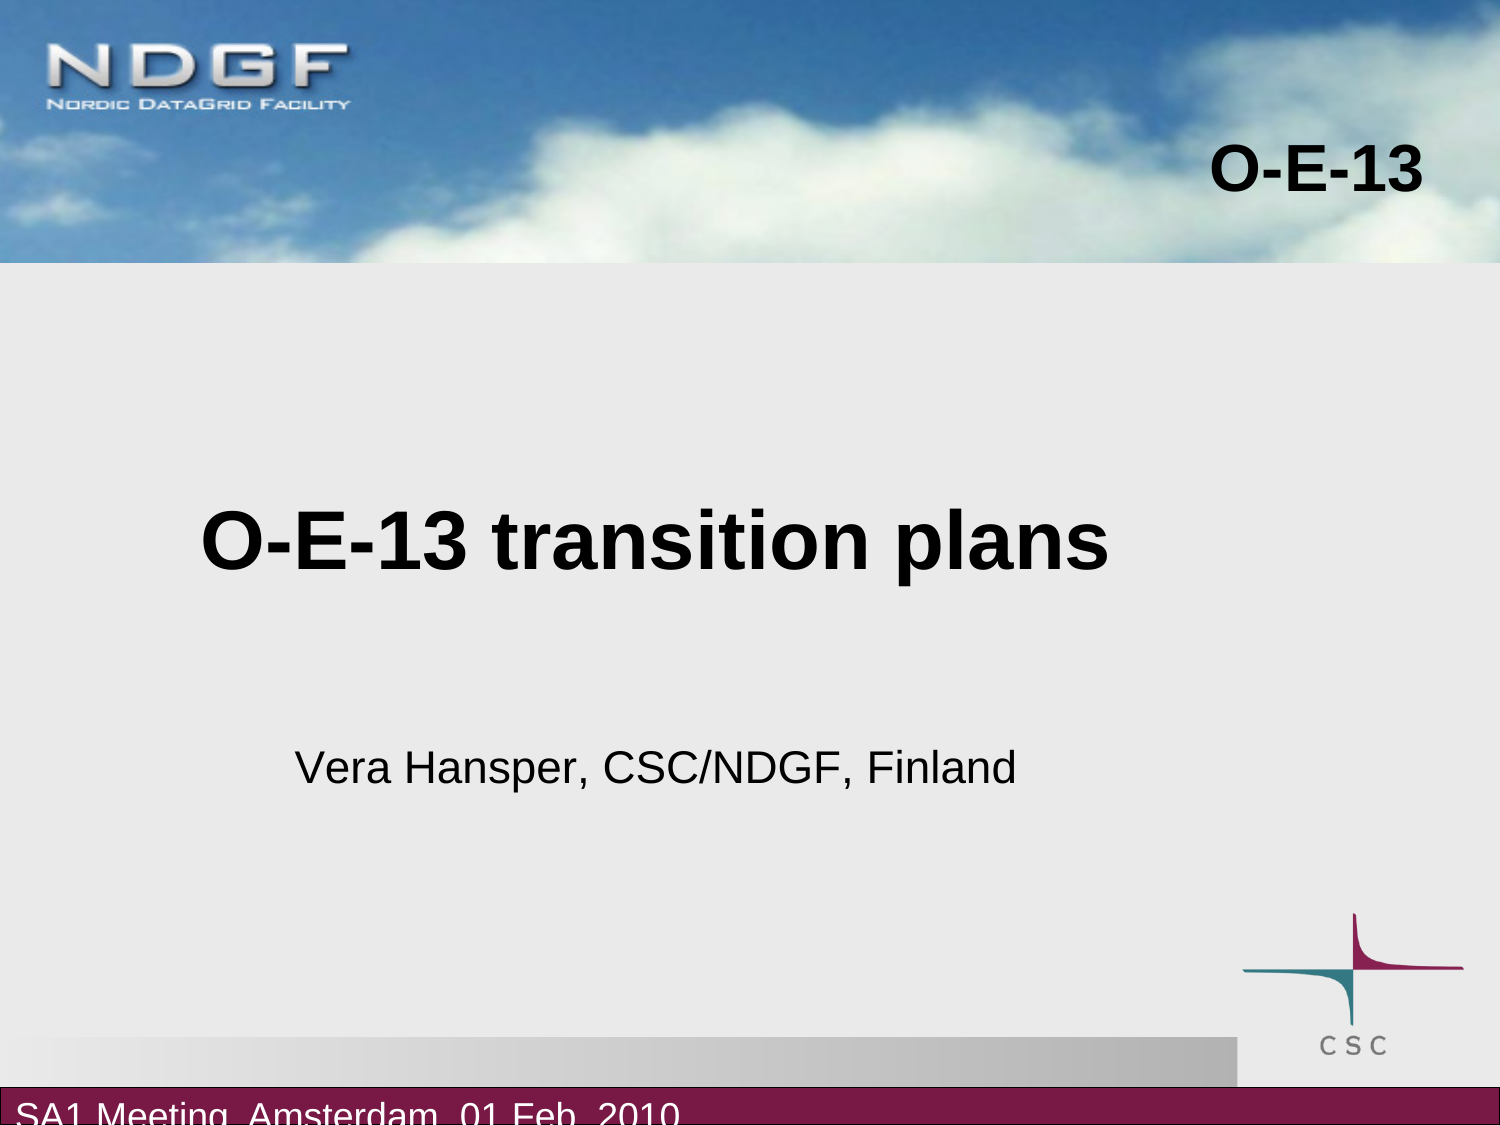

# O-E-13
O-E-13 transition plans
Vera Hansper, CSC/NDGF, Finland